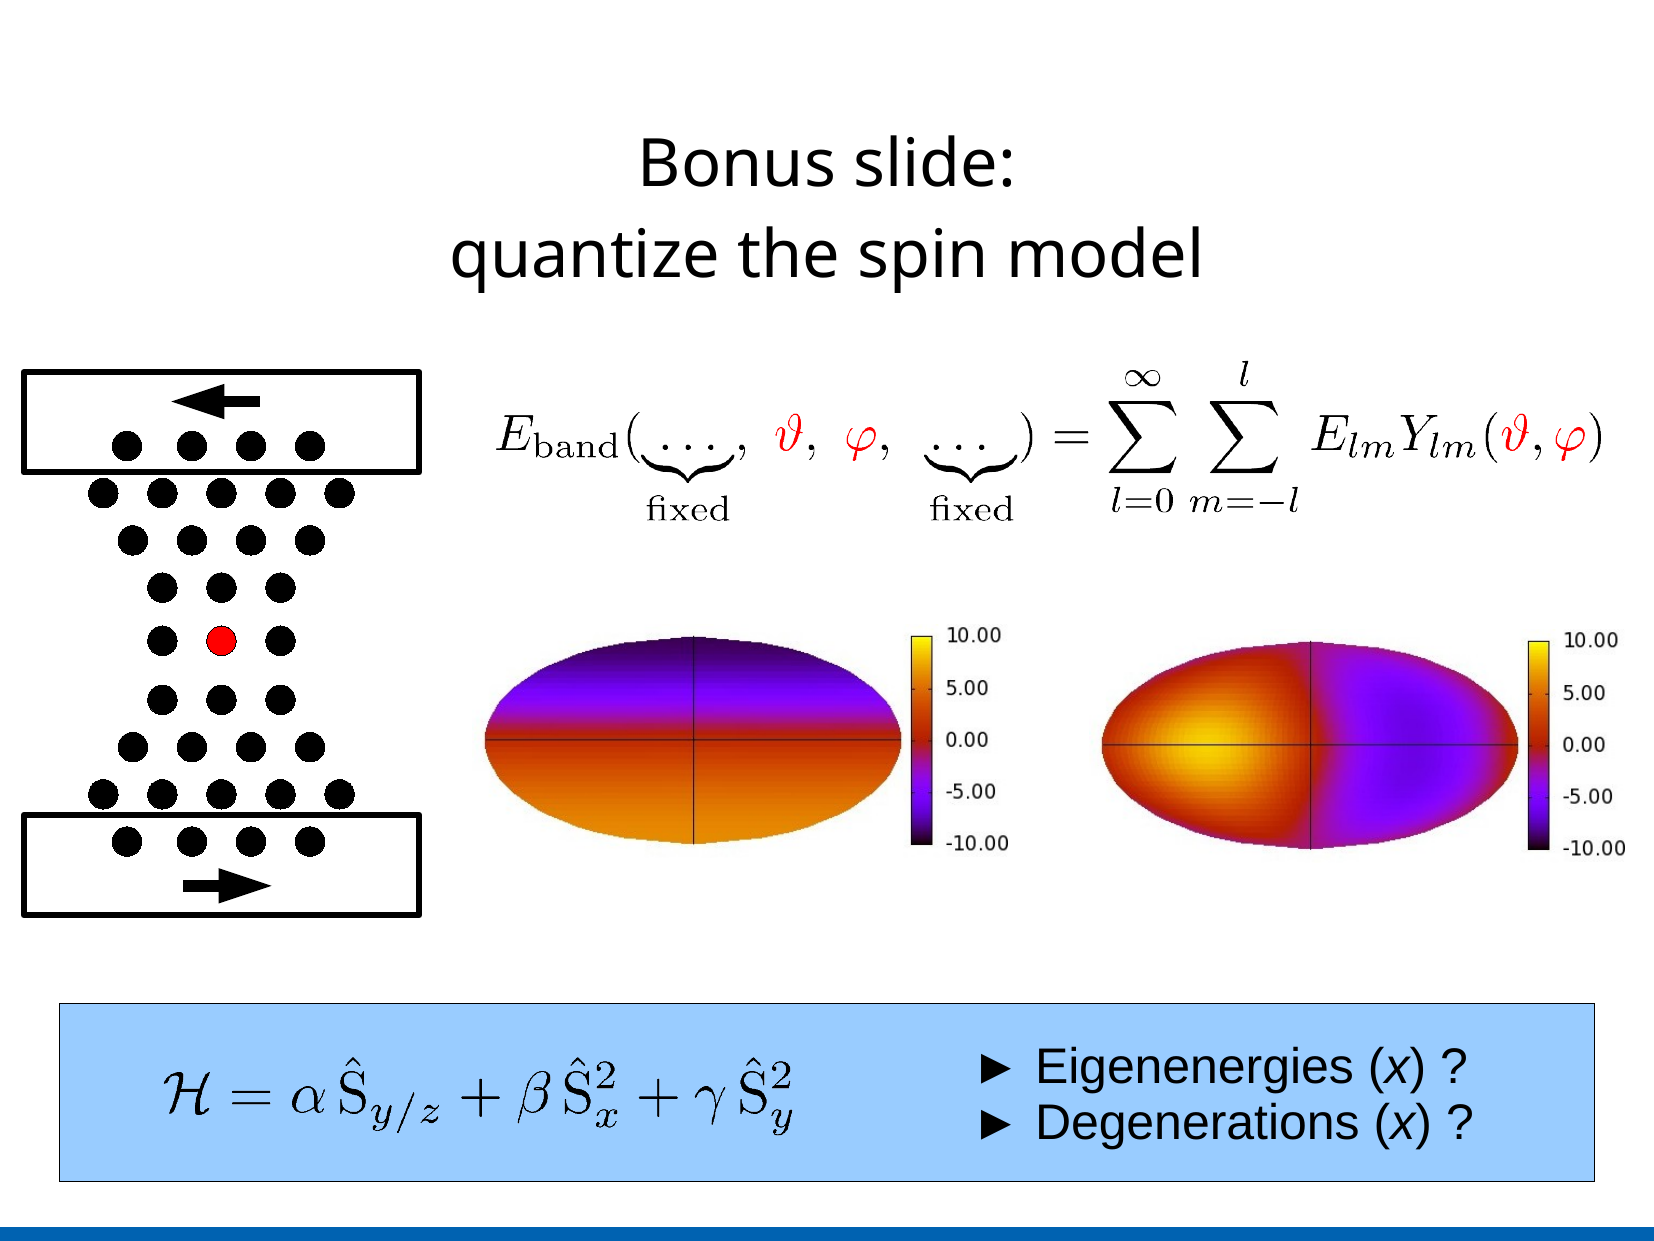

# Bonus slide: quantize the spin model
► Eigenenergies (x) ?
► Degenerations (x) ?